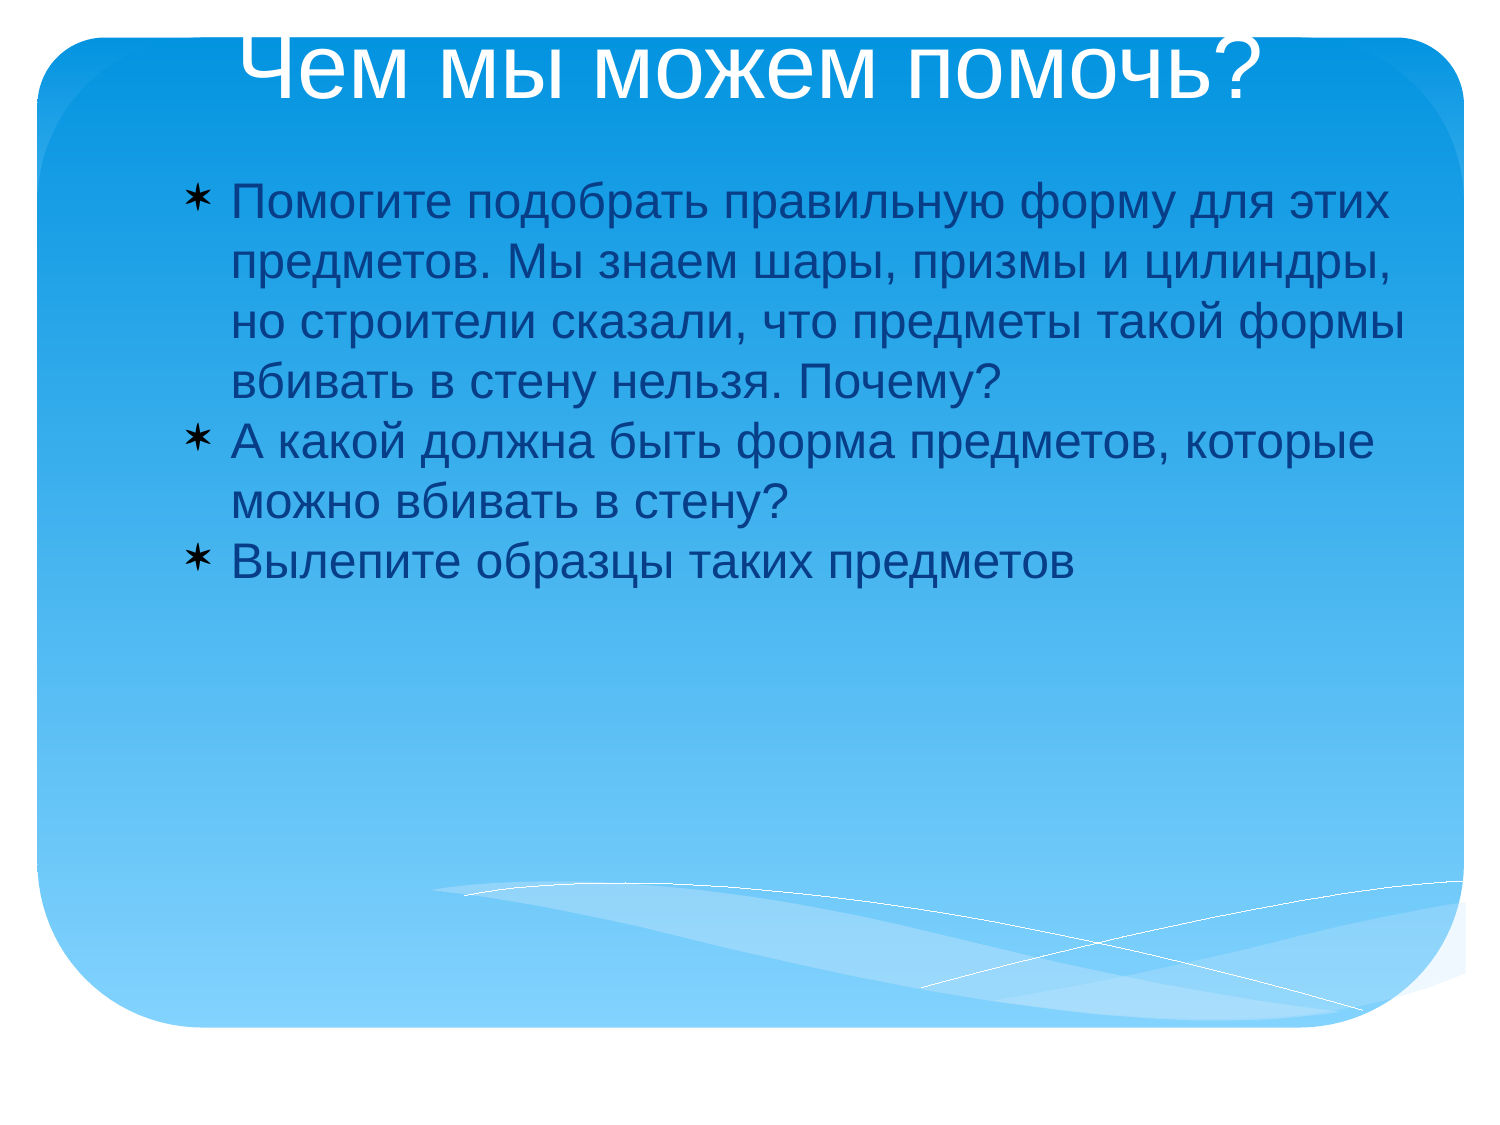

# Чем мы можем помочь?
Помогите подобрать правильную форму для этих предметов. Мы знаем шары, призмы и цилиндры, но строители сказали, что предметы такой формы вбивать в стену нельзя. Почему?
А какой должна быть форма предметов, которые можно вбивать в стену?
Вылепите образцы таких предметов